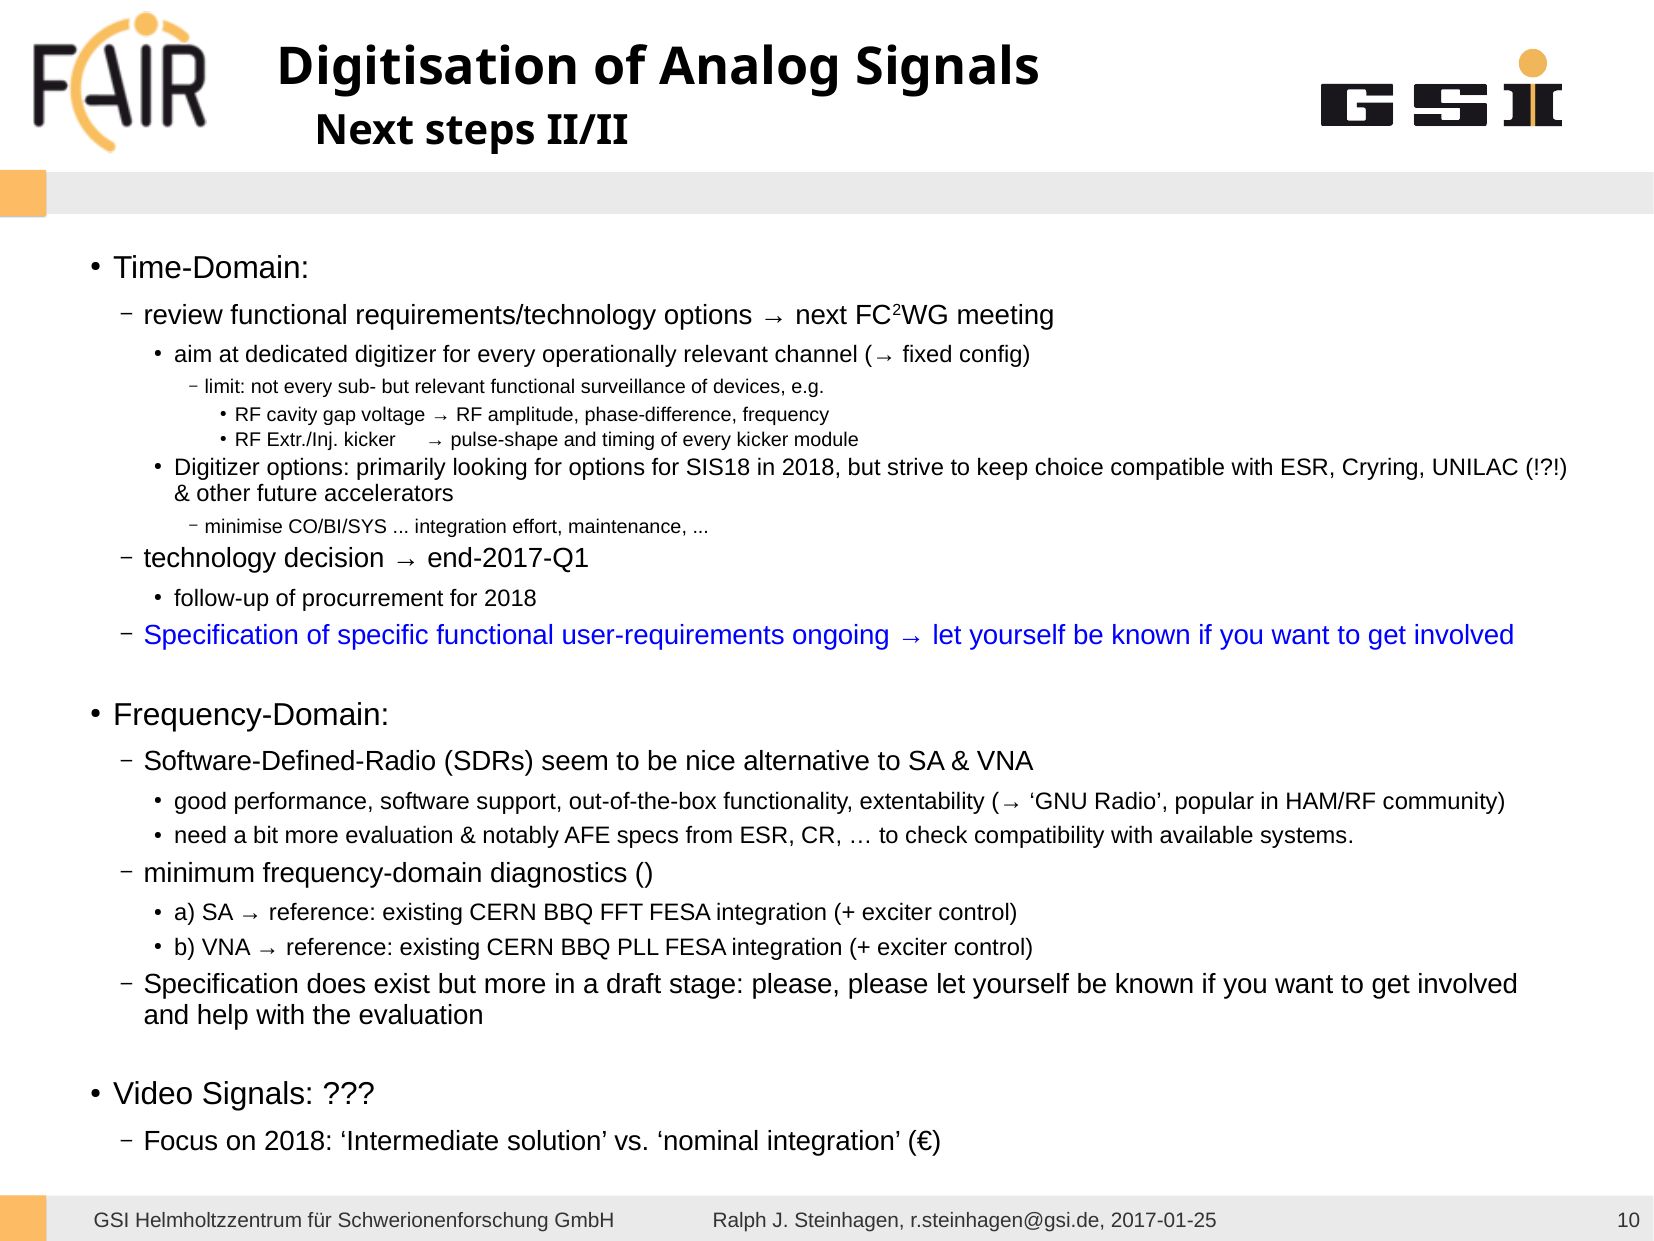

# Digitisation of Analog Signals Next steps II/II
Time-Domain:
review functional requirements/technology options → next FC2WG meeting
aim at dedicated digitizer for every operationally relevant channel (→ fixed config)
limit: not every sub- but relevant functional surveillance of devices, e.g.
RF cavity gap voltage → RF amplitude, phase-difference, frequency
RF Extr./Inj. kicker 	→ pulse-shape and timing of every kicker module
Digitizer options: primarily looking for options for SIS18 in 2018, but strive to keep choice compatible with ESR, Cryring, UNILAC (!?!) & other future accelerators
minimise CO/BI/SYS ... integration effort, maintenance, ...
technology decision → end-2017-Q1
follow-up of procurrement for 2018
Specification of specific functional user-requirements ongoing → let yourself be known if you want to get involved
Frequency-Domain:
Software-Defined-Radio (SDRs) seem to be nice alternative to SA & VNA
good performance, software support, out-of-the-box functionality, extentability (→ ‘GNU Radio’, popular in HAM/RF community)
need a bit more evaluation & notably AFE specs from ESR, CR, … to check compatibility with available systems.
minimum frequency-domain diagnostics ()
a) SA → reference: existing CERN BBQ FFT FESA integration (+ exciter control)
b) VNA → reference: existing CERN BBQ PLL FESA integration (+ exciter control)
Specification does exist but more in a draft stage: please, please let yourself be known if you want to get involved and help with the evaluation
Video Signals: ???
Focus on 2018: ‘Intermediate solution’ vs. ‘nominal integration’ (€)